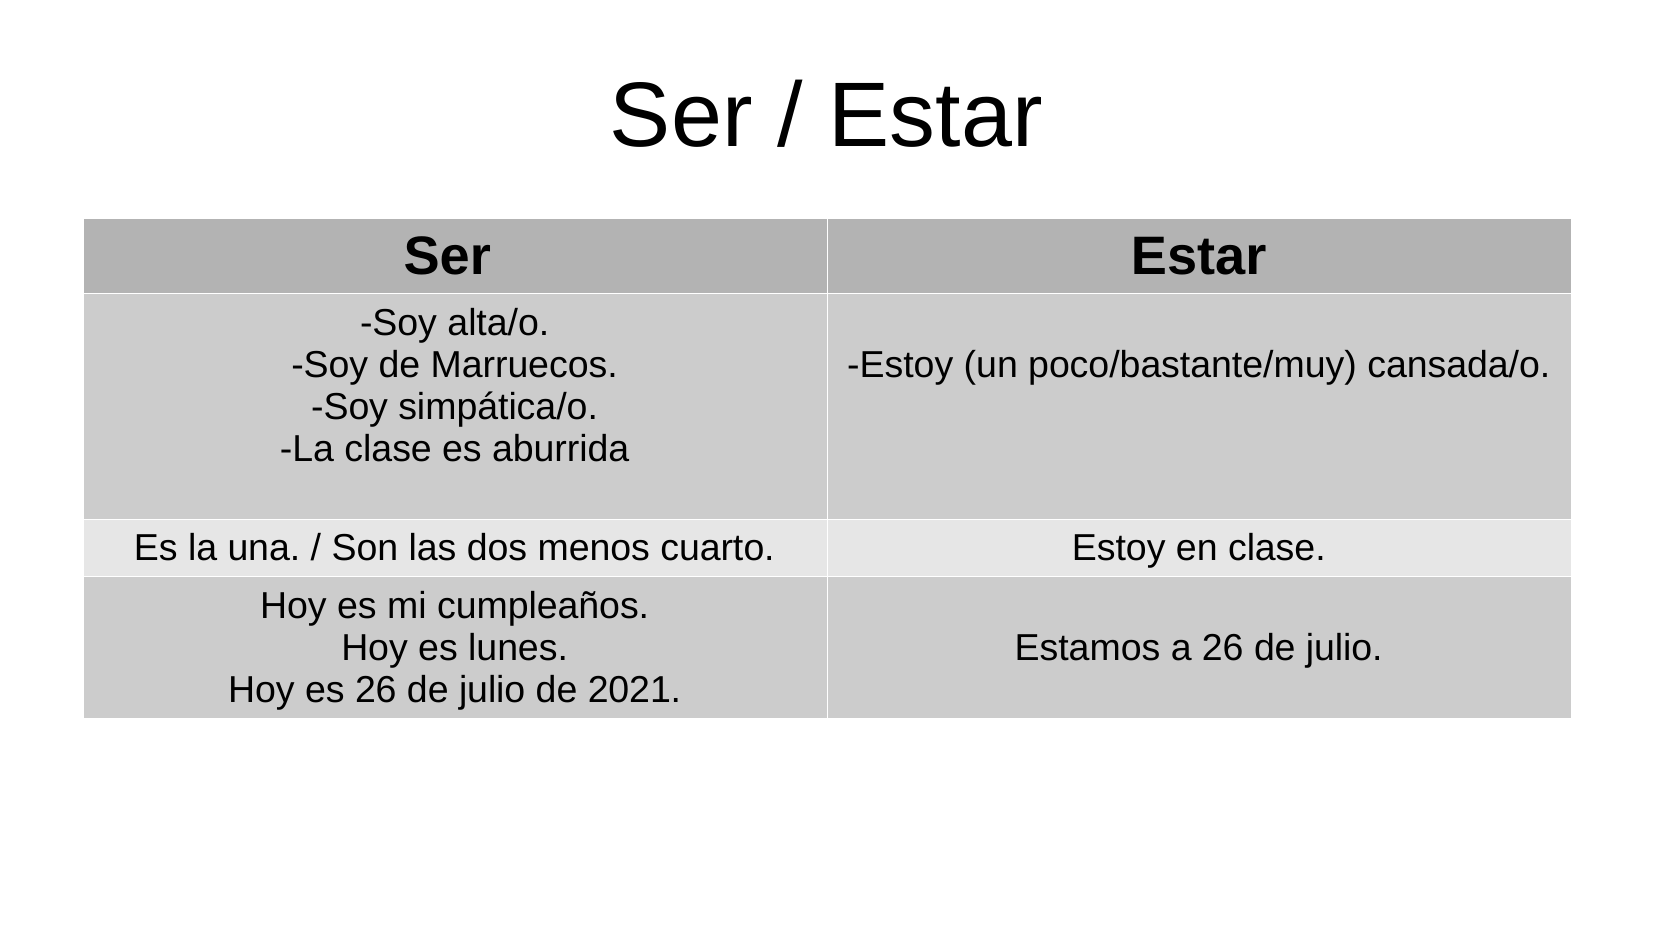

# Ser / Estar
| Ser | Estar |
| --- | --- |
| -Soy alta/o. -Soy de Marruecos. -Soy simpática/o. -La clase es aburrida | -Estoy (un poco/bastante/muy) cansada/o. |
| Es la una. / Son las dos menos cuarto. | Estoy en clase. |
| Hoy es mi cumpleaños. Hoy es lunes. Hoy es 26 de julio de 2021. | Estamos a 26 de julio. |